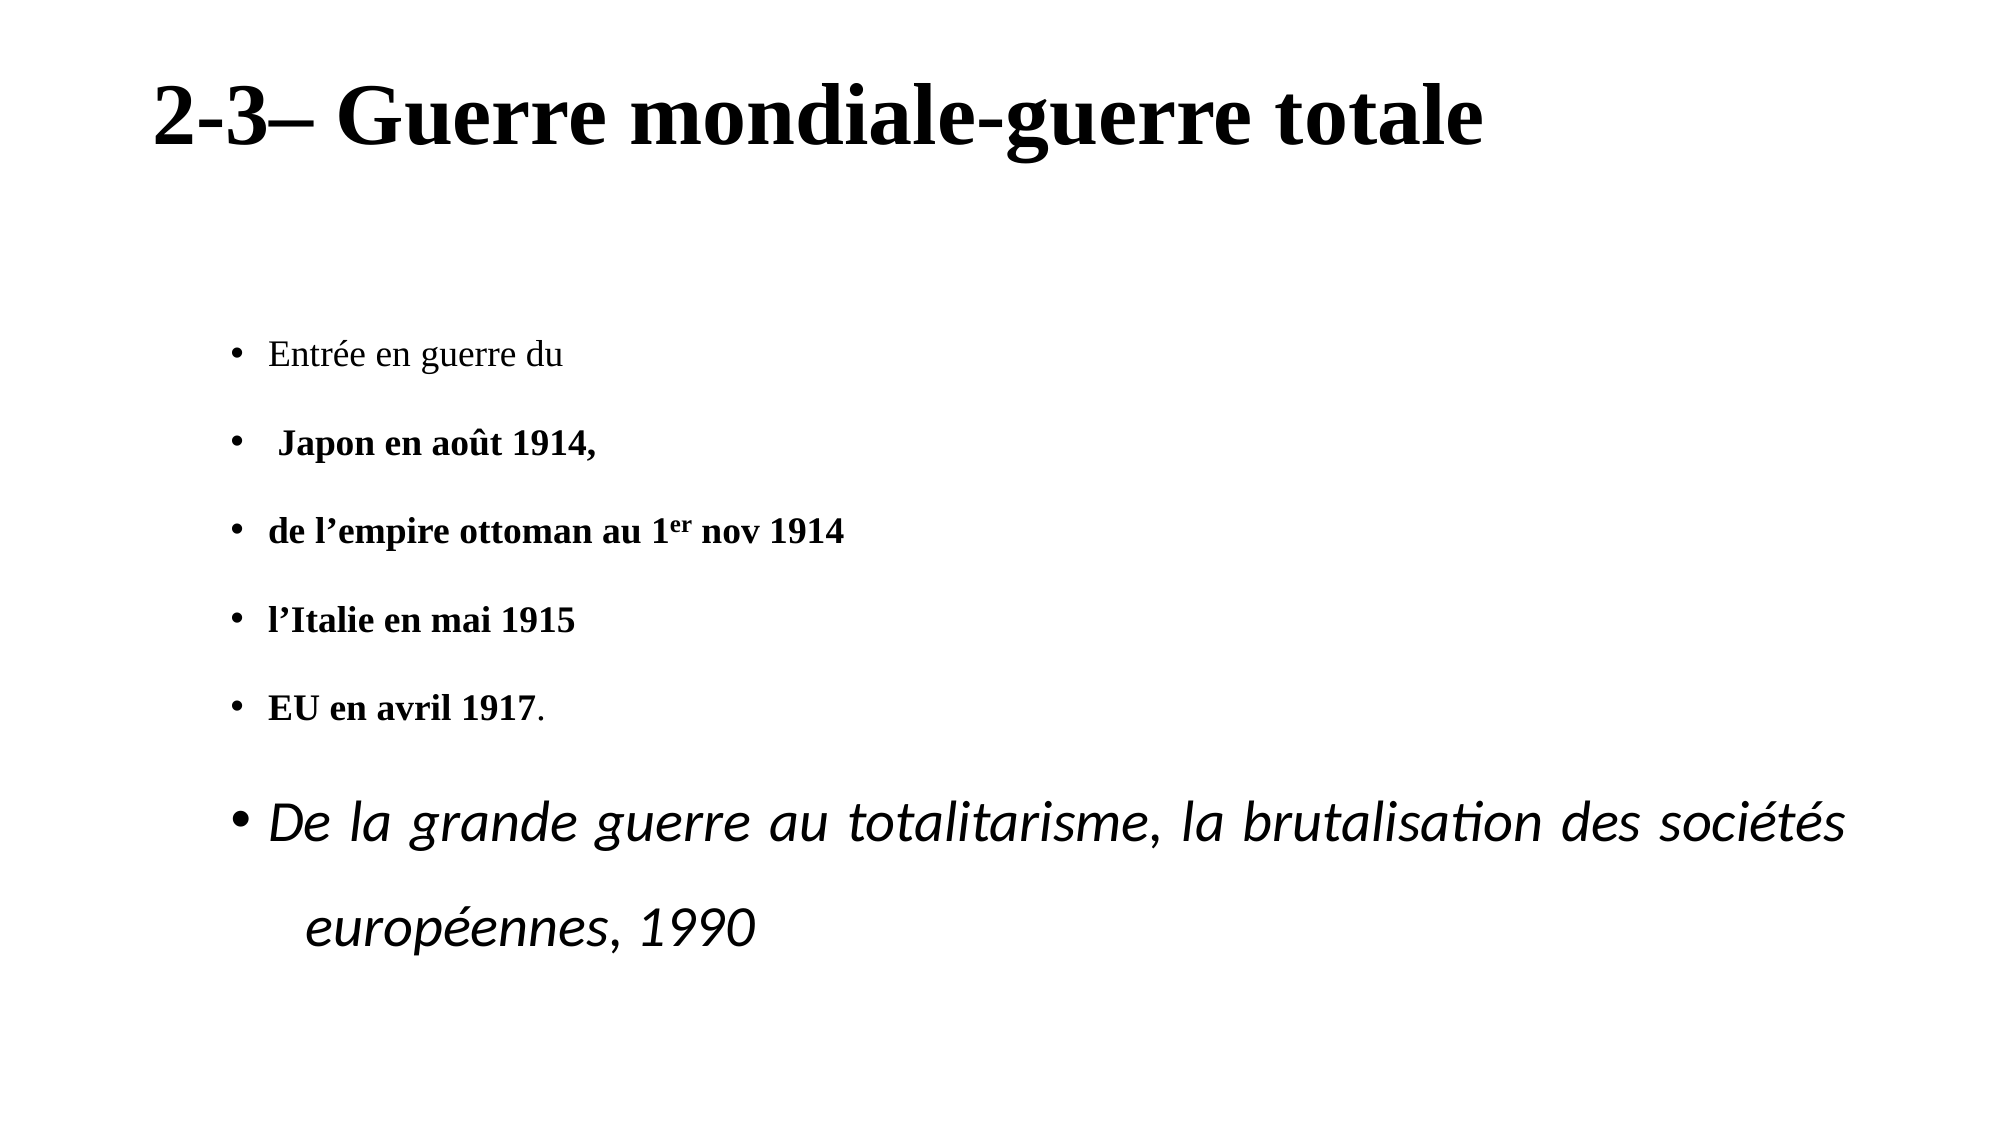

# 2-3– Guerre mondiale-guerre totale
Entrée en guerre du
 Japon en août 1914,
de l’empire ottoman au 1er nov 1914
l’Italie en mai 1915
EU en avril 1917.
De la grande guerre au totalitarisme, la brutalisation des sociétés européennes, 1990